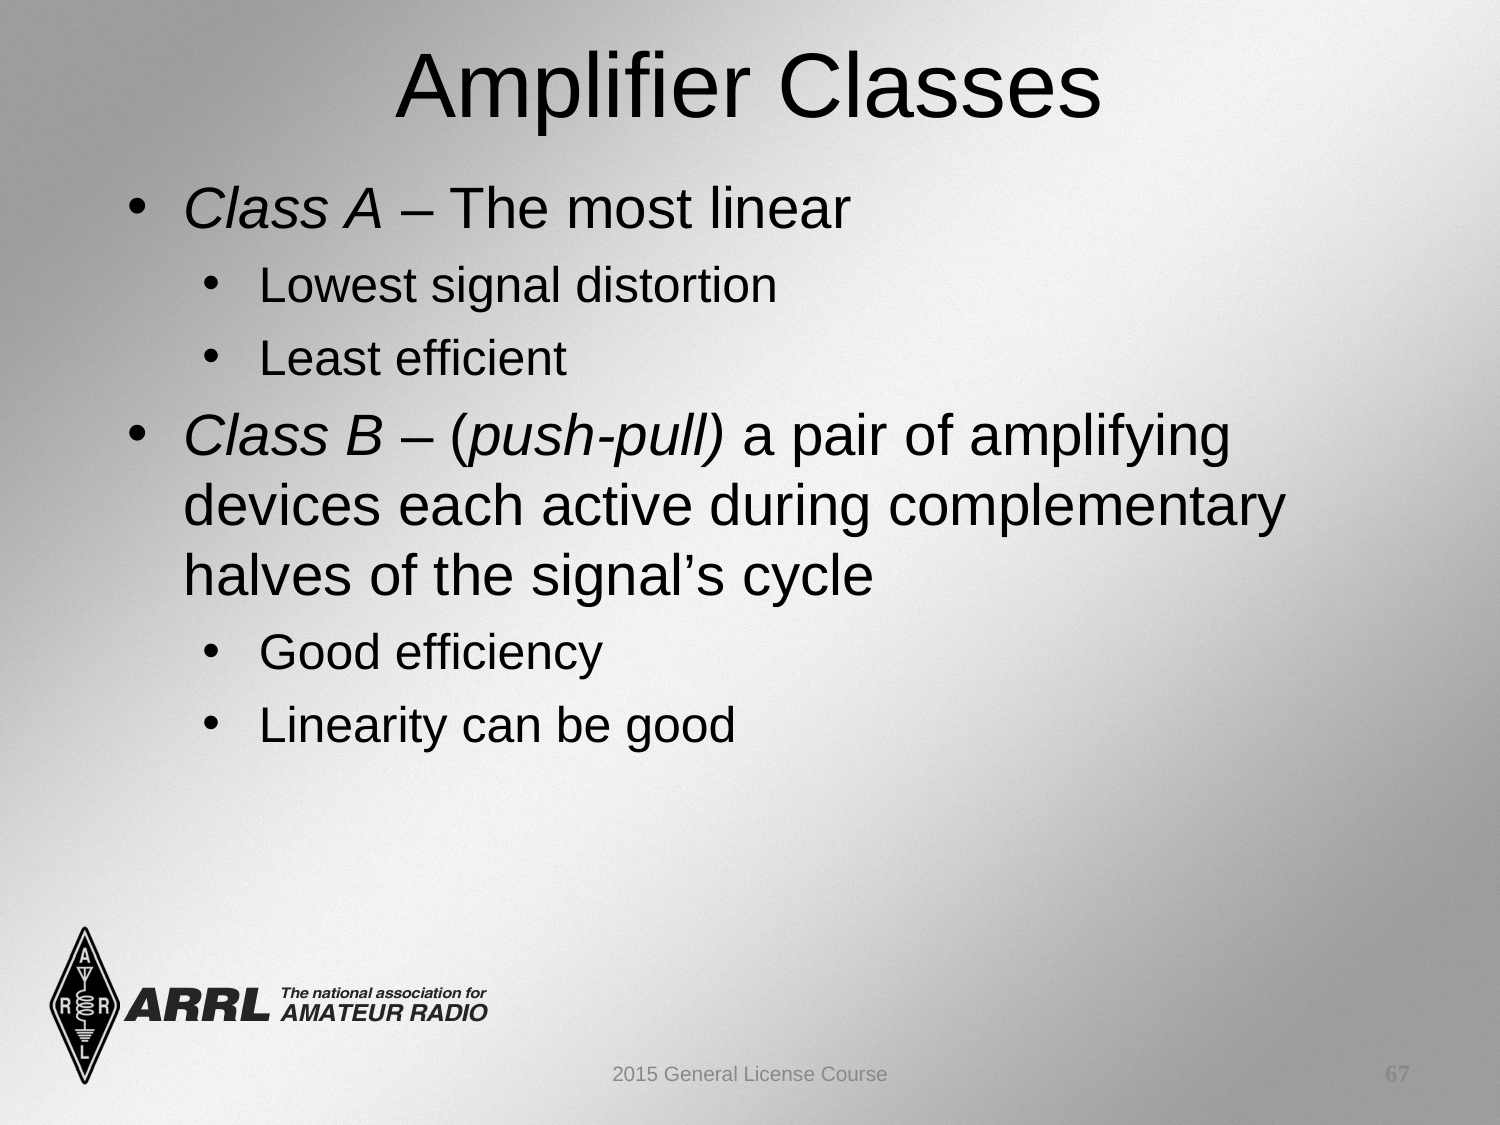

Amplifier Classes
Class A – The most linear
Lowest signal distortion
Least efficient
Class B – (push-pull) a pair of amplifying devices each active during complementary halves of the signal’s cycle
Good efficiency
Linearity can be good
2015 General License Course